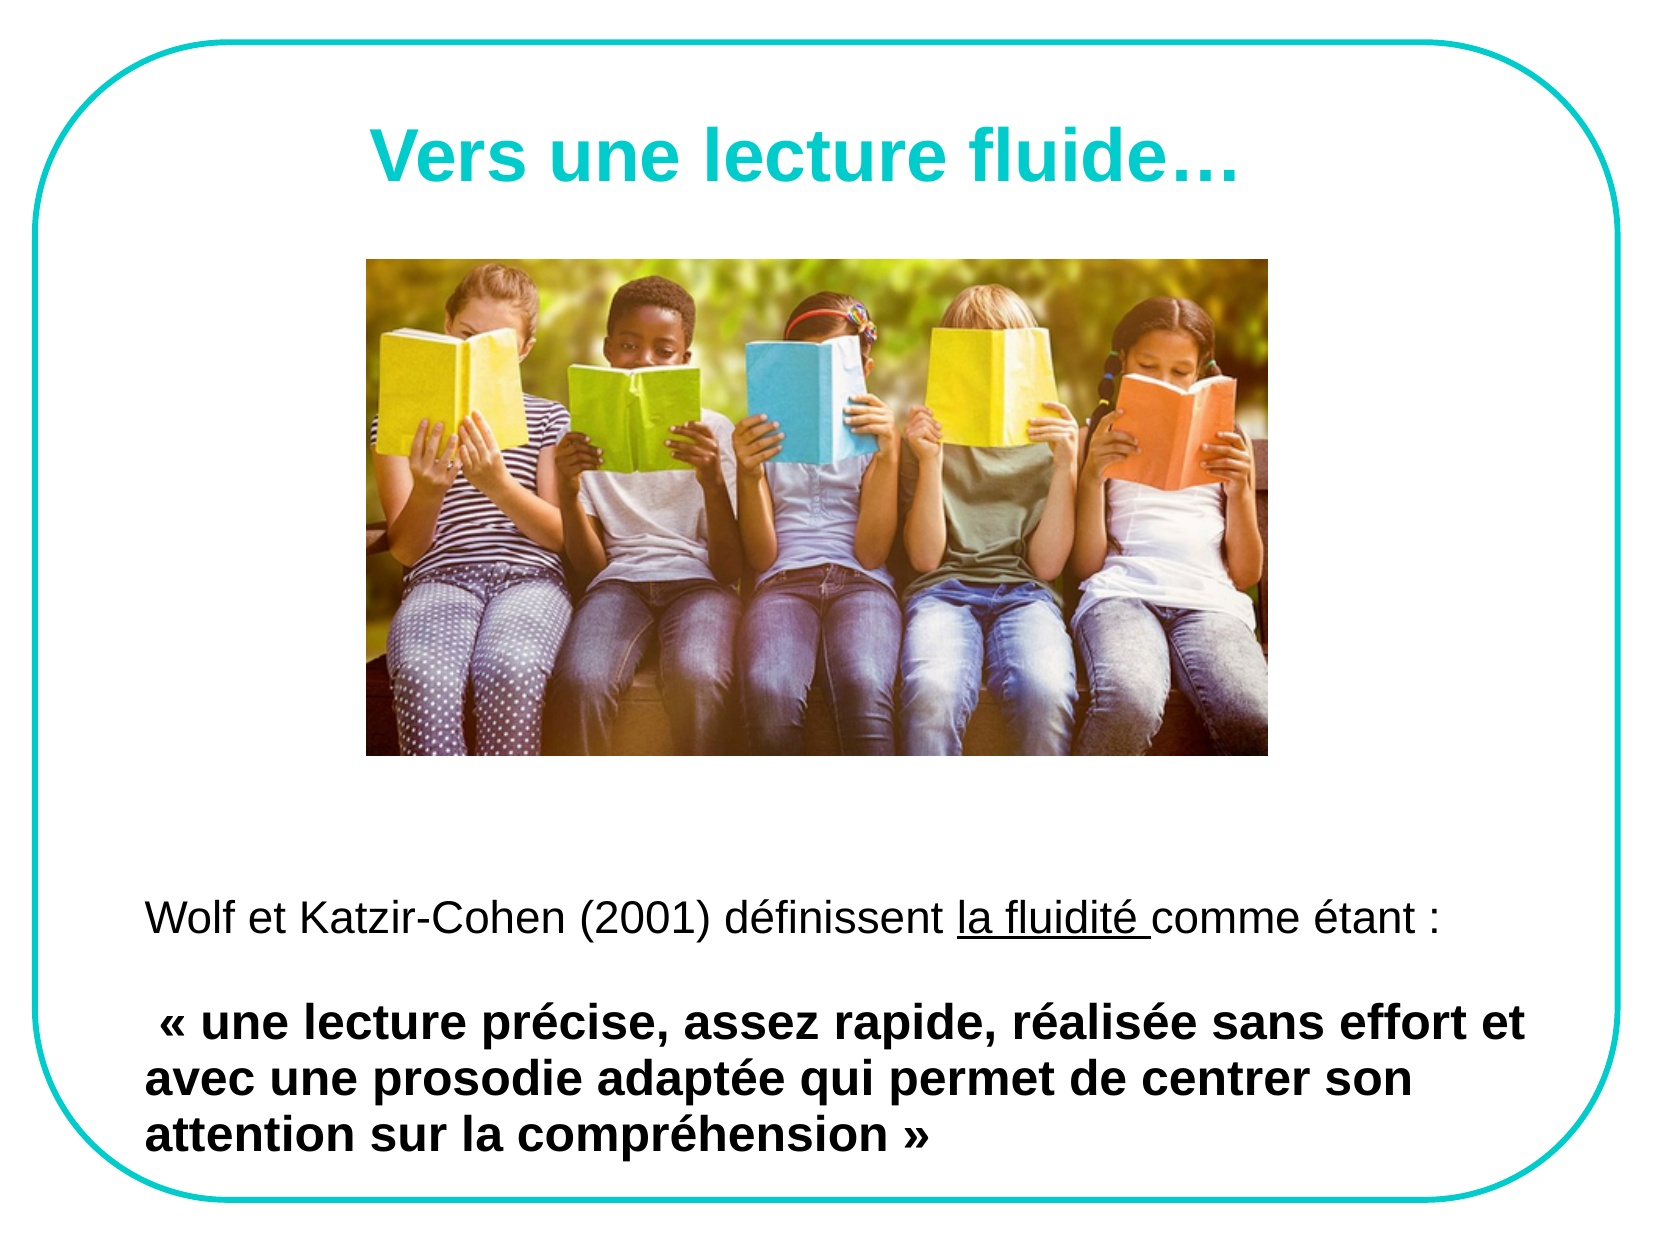

Vers une lecture fluide…
Wolf et Katzir-Cohen (2001) définissent la fluidité comme étant :
 « une lecture précise, assez rapide, réalisée sans effort et avec une prosodie adaptée qui permet de centrer son attention sur la compréhension »